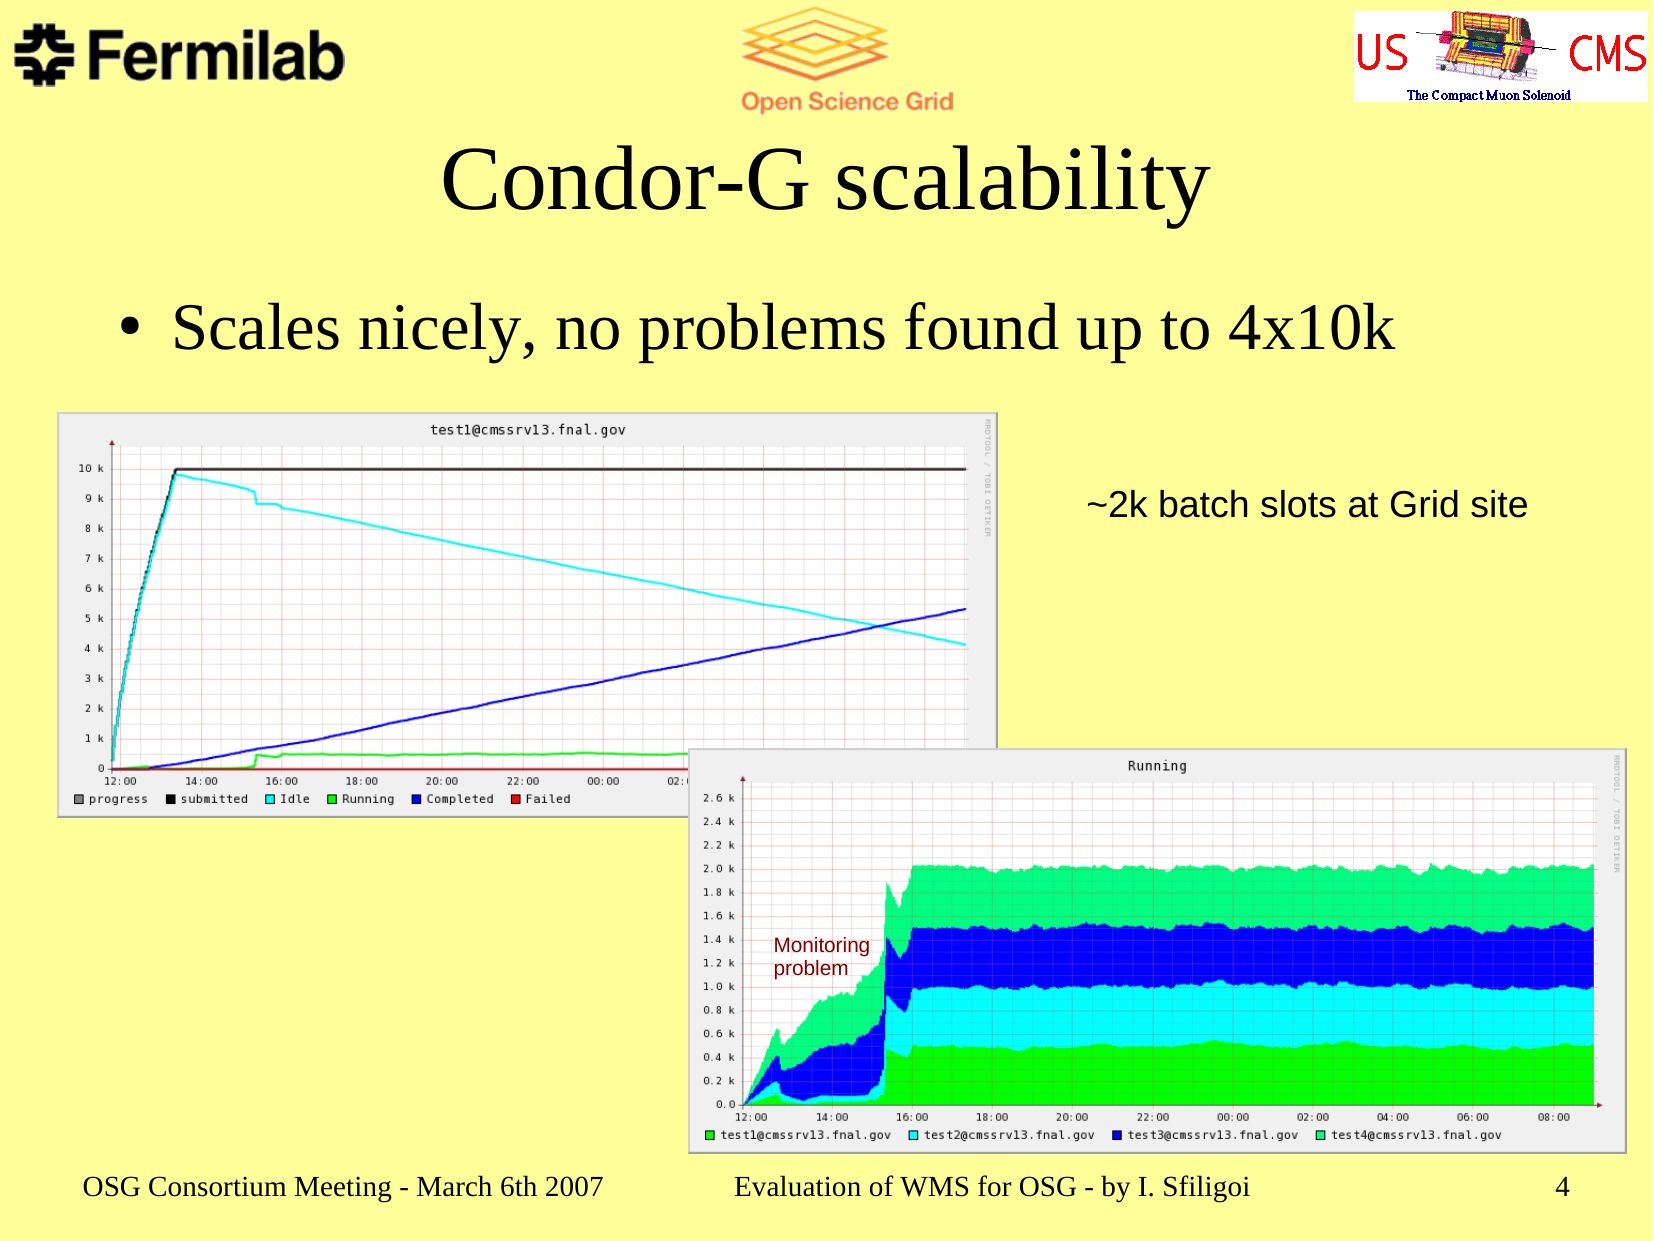

# Condor-G scalability
Scales nicely, no problems found up to 4x10k
~2k batch slots at Grid site
Monitoring
problem
OSG Consortium Meeting - March 6th 2007
Evaluation of WMS for OSG - by I. Sfiligoi
4